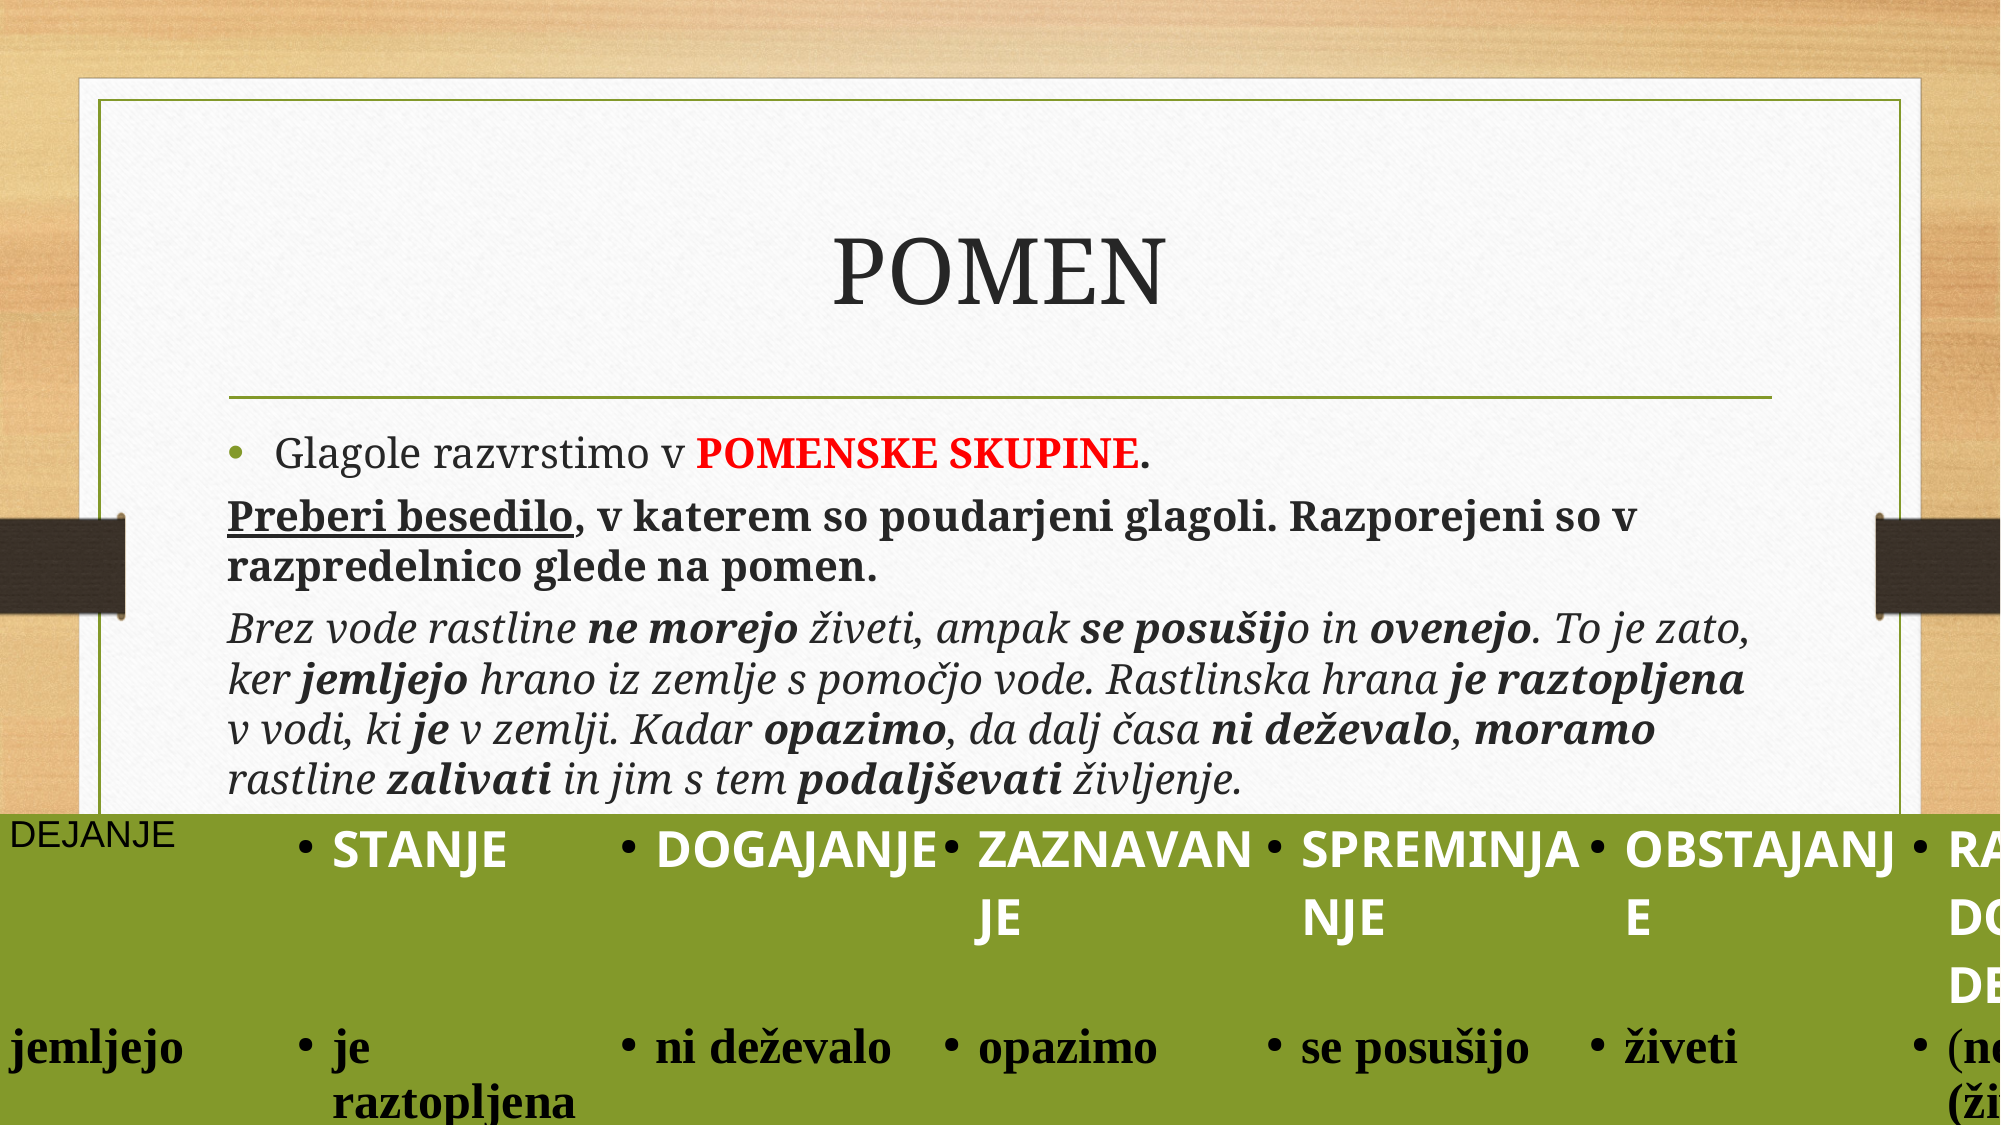

# POMEN
Glagole razvrstimo v POMENSKE SKUPINE.
Preberi besedilo, v katerem so poudarjeni glagoli. Razporejeni so v razpredelnico glede na pomen.
Brez vode rastline ne morejo živeti, ampak se posušijo in ovenejo. To je zato, ker jemljejo hrano iz zemlje s pomočjo vode. Rastlinska hrana je raztopljena v vodi, ki je v zemlji. Kadar opazimo, da dalj časa ni deževalo, moramo rastline zalivati in jim s tem podaljševati življenje.
| DEJANJE | STANJE | DOGAJANJE | ZAZNAVANJE | SPREMINJANJE | OBSTAJANJE | RAZMERJE DO DEJANJA |
| --- | --- | --- | --- | --- | --- | --- |
| jemljejo | je raztopljena | ni deževalo | opazimo | se posušijo | živeti | (ne) morejo (živeti) |